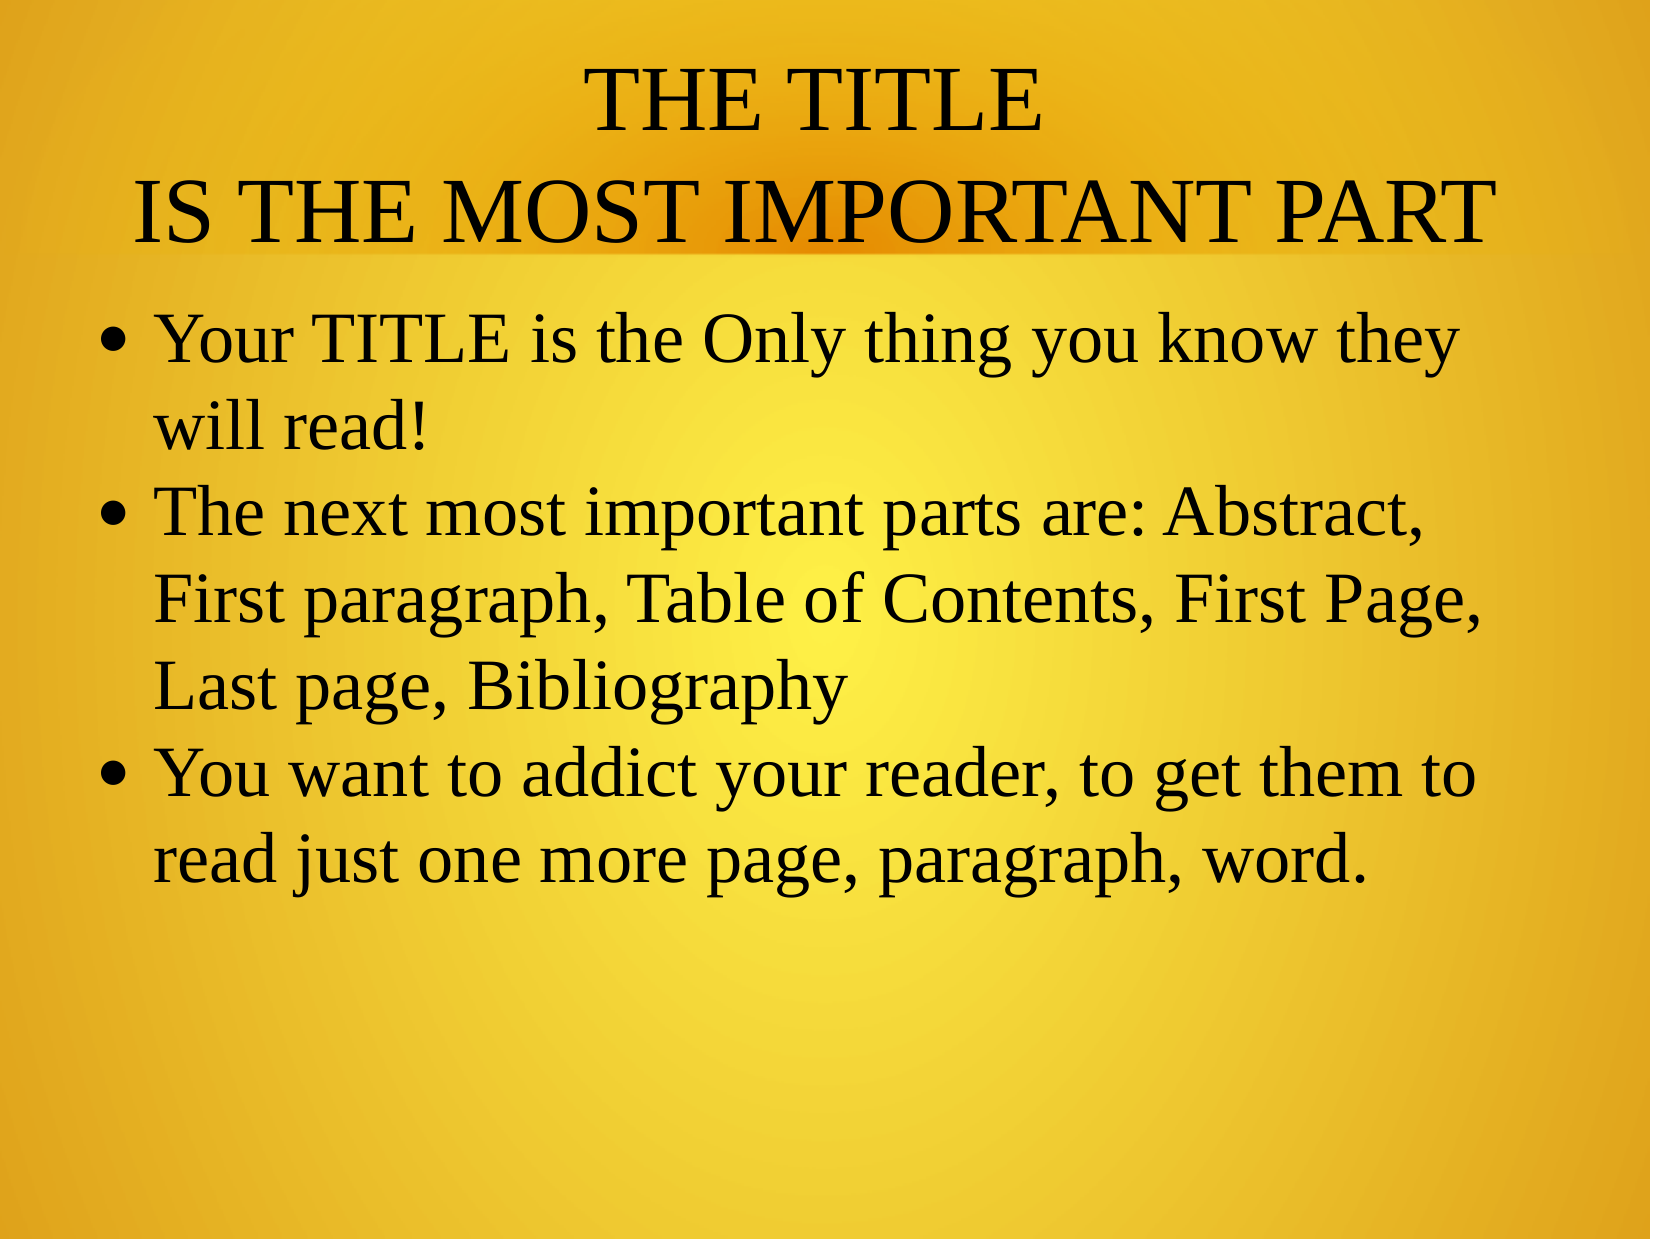

THE TITLE
IS THE MOST IMPORTANT PART
Your TITLE is the Only thing you know they will read!
The next most important parts are: Abstract, First paragraph, Table of Contents, First Page, Last page, Bibliography
You want to addict your reader, to get them to read just one more page, paragraph, word.